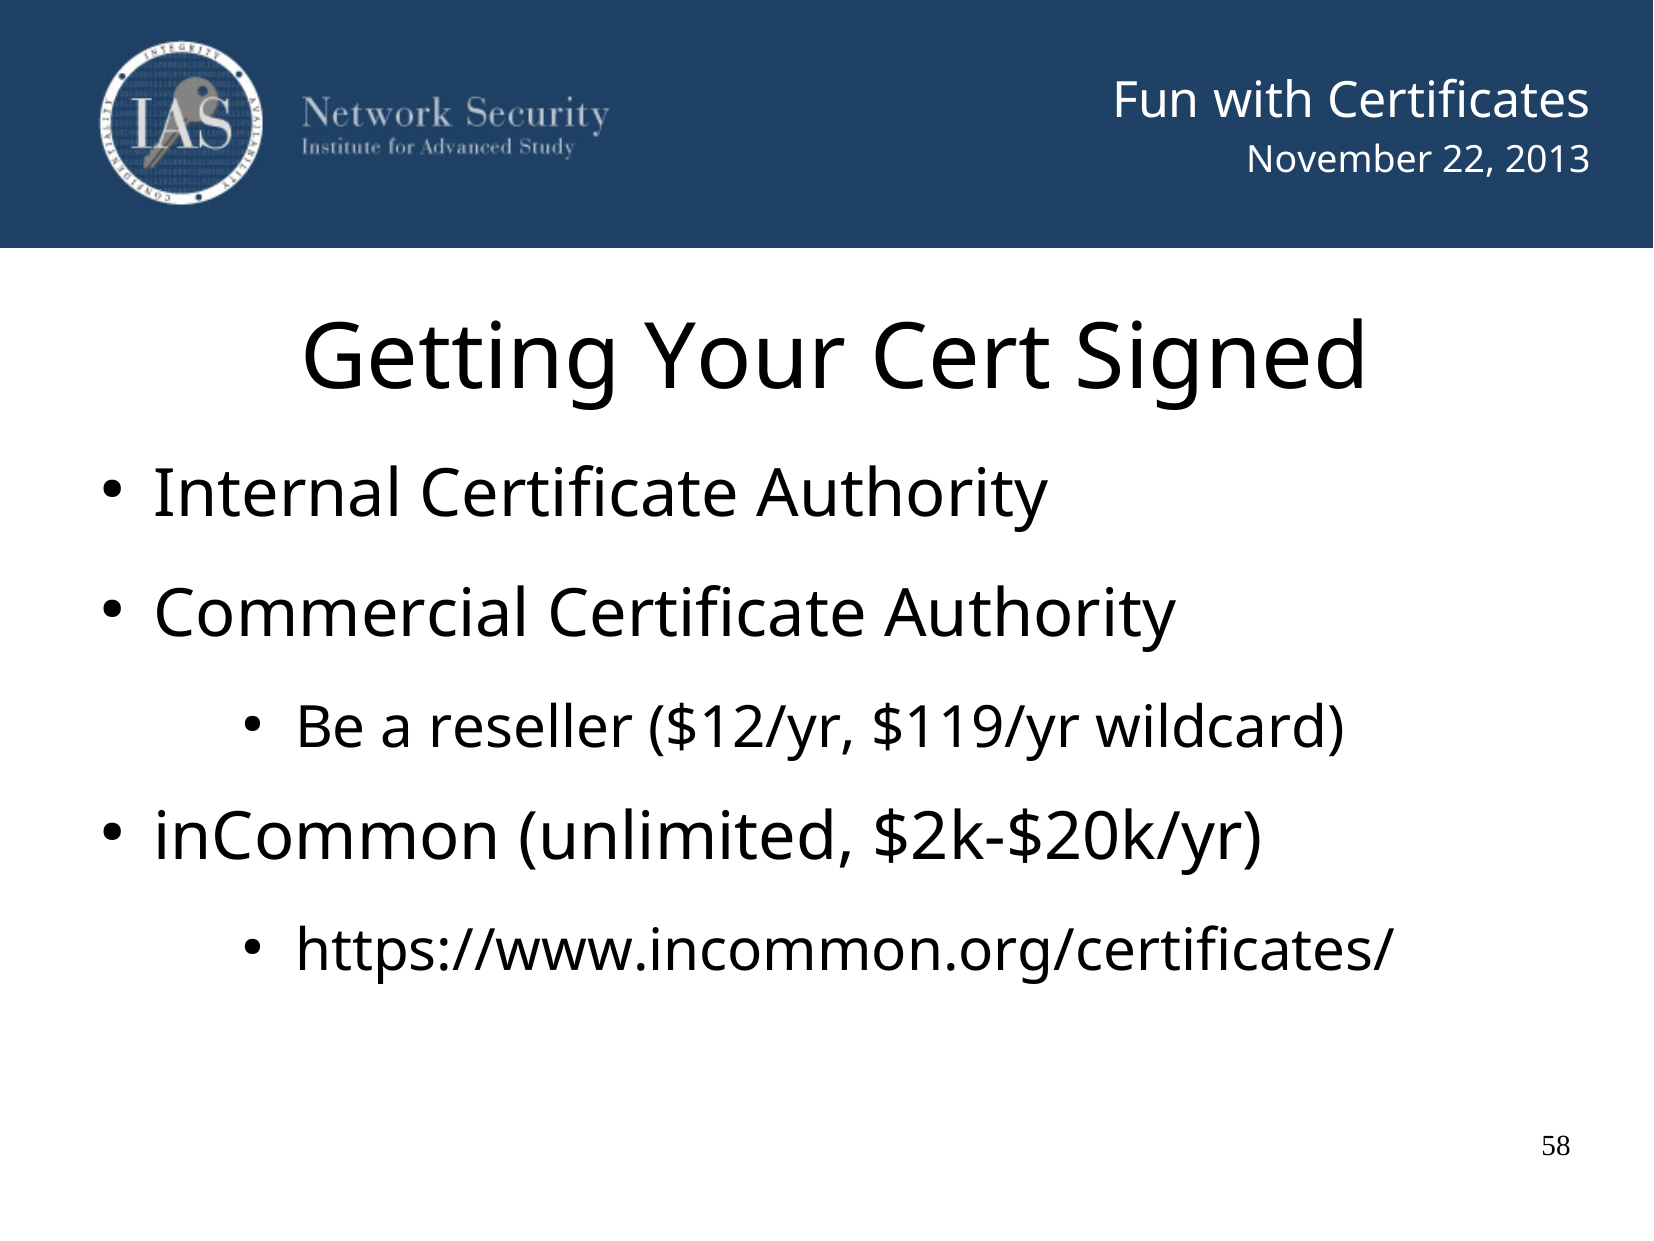

# Getting Your Cert Signed
Internal Certificate Authority
Commercial Certificate Authority
Be a reseller ($12/yr, $119/yr wildcard)
inCommon (unlimited, $2k-$20k/yr)
https://www.incommon.org/certificates/
58